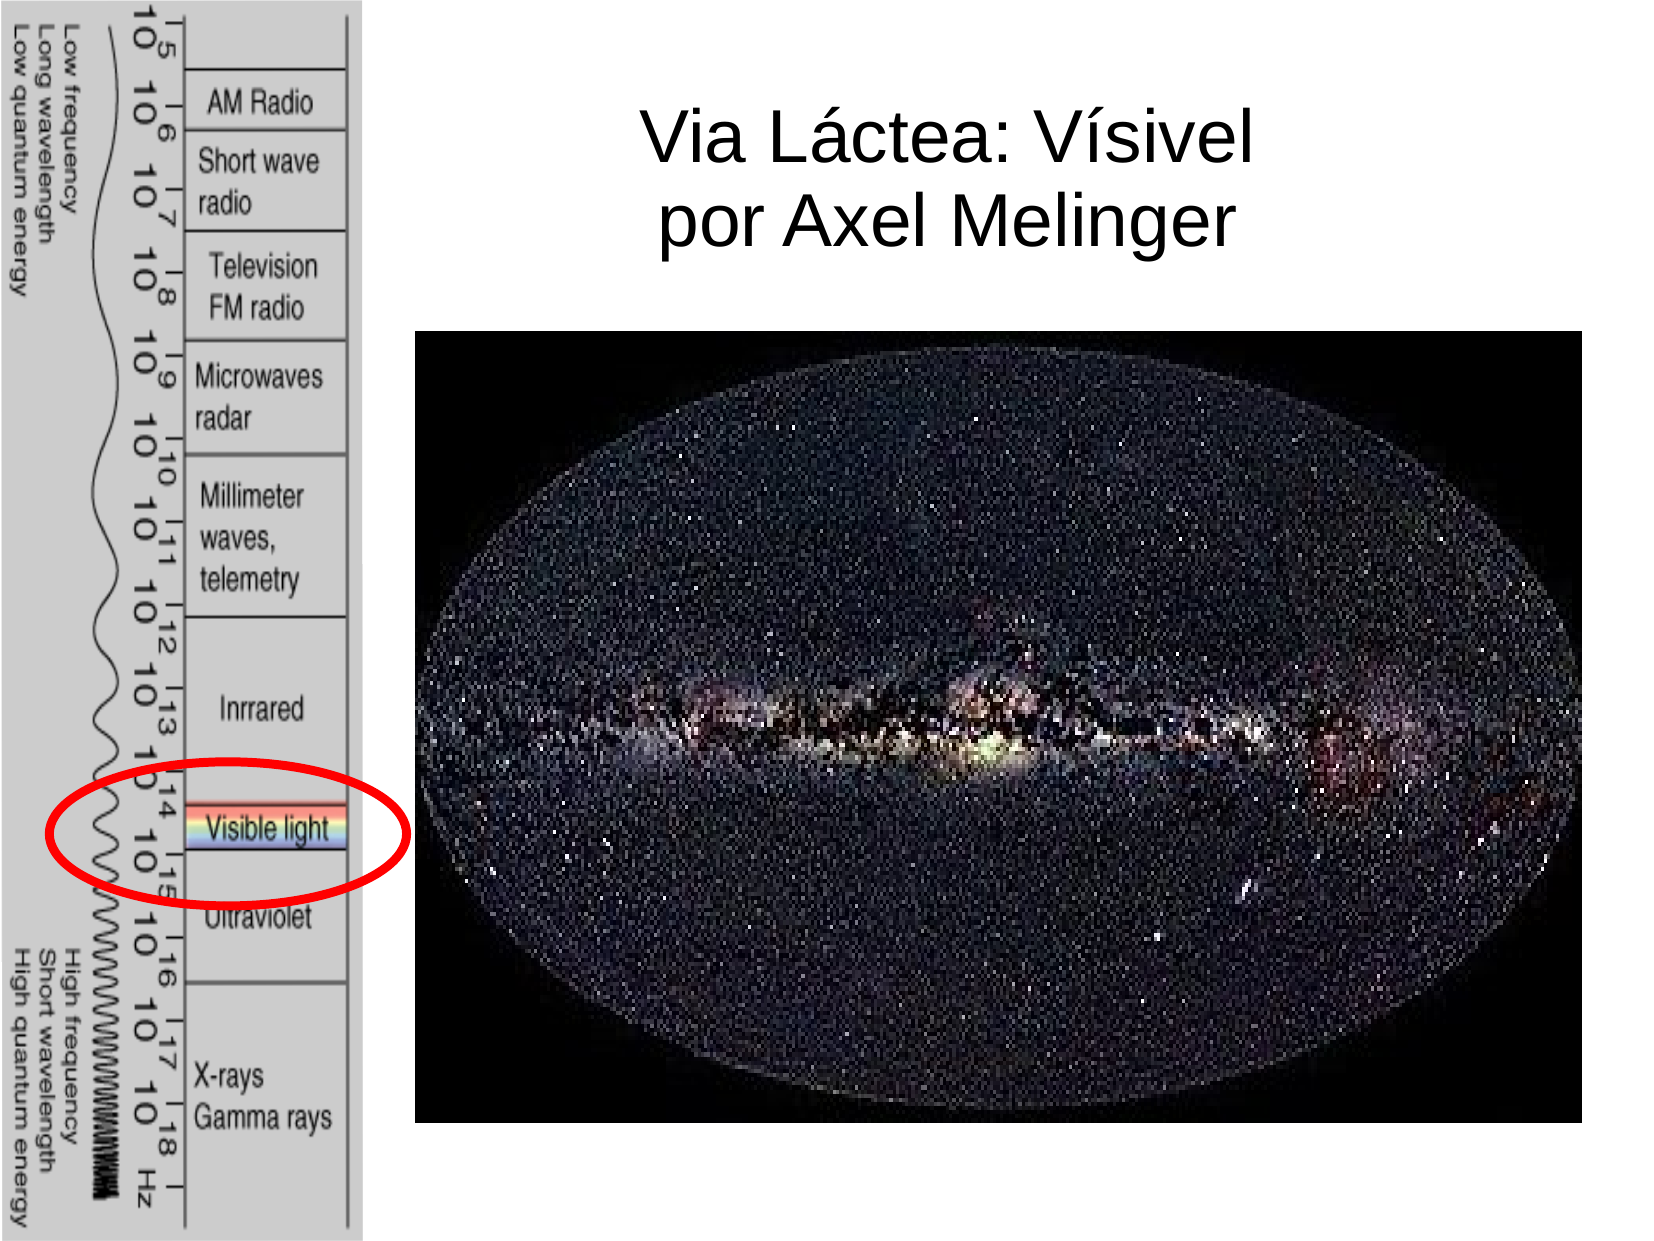

# Via Láctea: Vísivel por Axel Melinger